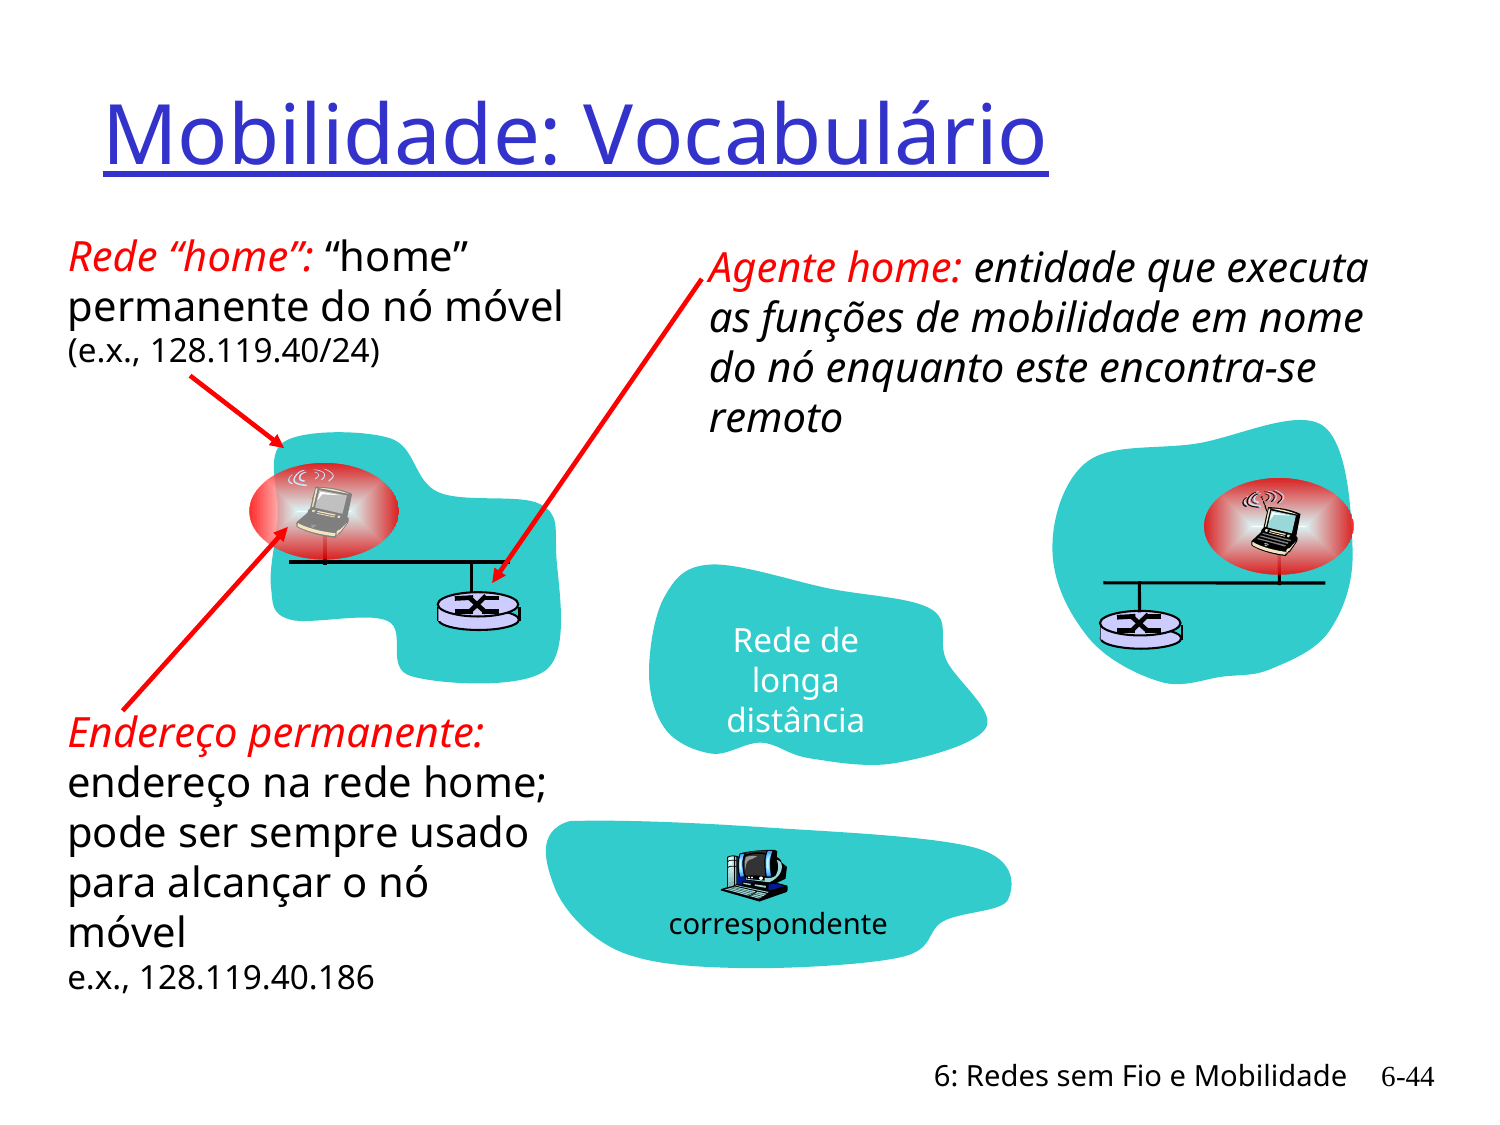

Mobilidade: Vocabulário
Rede “home”: “home” permanente do nó móvel
(e.x., 128.119.40/24)
Agente home: entidade que executa as funções de mobilidade em nome do nó enquanto este encontra-se remoto
Rede de longa distância
Endereço permanente: endereço na rede home; pode ser sempre usado para alcançar o nó móvel
e.x., 128.119.40.186
correspondente
6: Redes sem Fio e Mobilidade